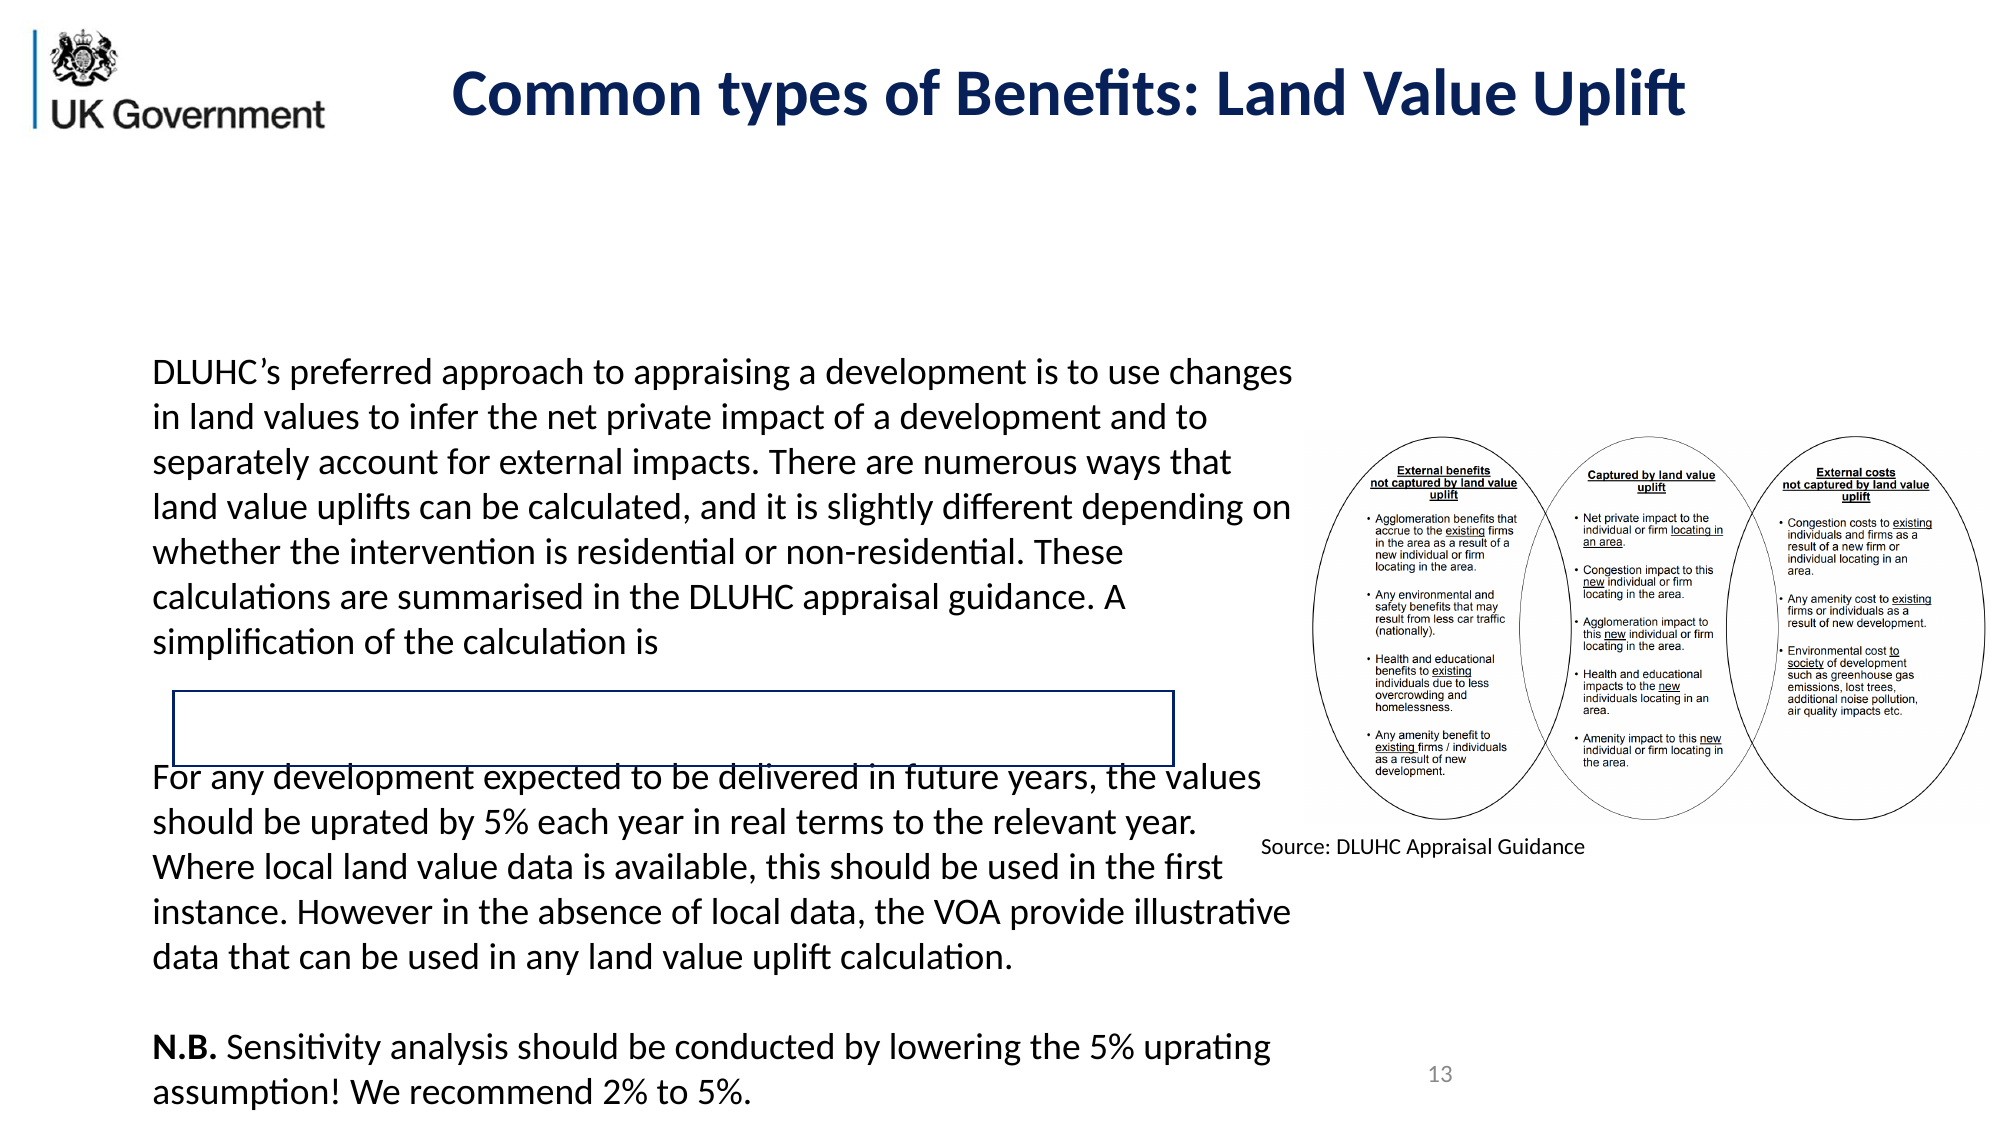

Common types of Benefits: Land Value Uplift
DLUHC’s preferred approach to appraising a development is to use changes in land values to infer the net private impact of a development and to separately account for external impacts. There are numerous ways that land value uplifts can be calculated, and it is slightly different depending on whether the intervention is residential or non-residential. These calculations are summarised in the DLUHC appraisal guidance. A simplification of the calculation is
For any development expected to be delivered in future years, the values should be uprated by 5% each year in real terms to the relevant year. Where local land value data is available, this should be used in the first instance. However in the absence of local data, the VOA provide illustrative data that can be used in any land value uplift calculation.
N.B. Sensitivity analysis should be conducted by lowering the 5% uprating assumption! We recommend 2% to 5%.
Source: DLUHC Appraisal Guidance
1